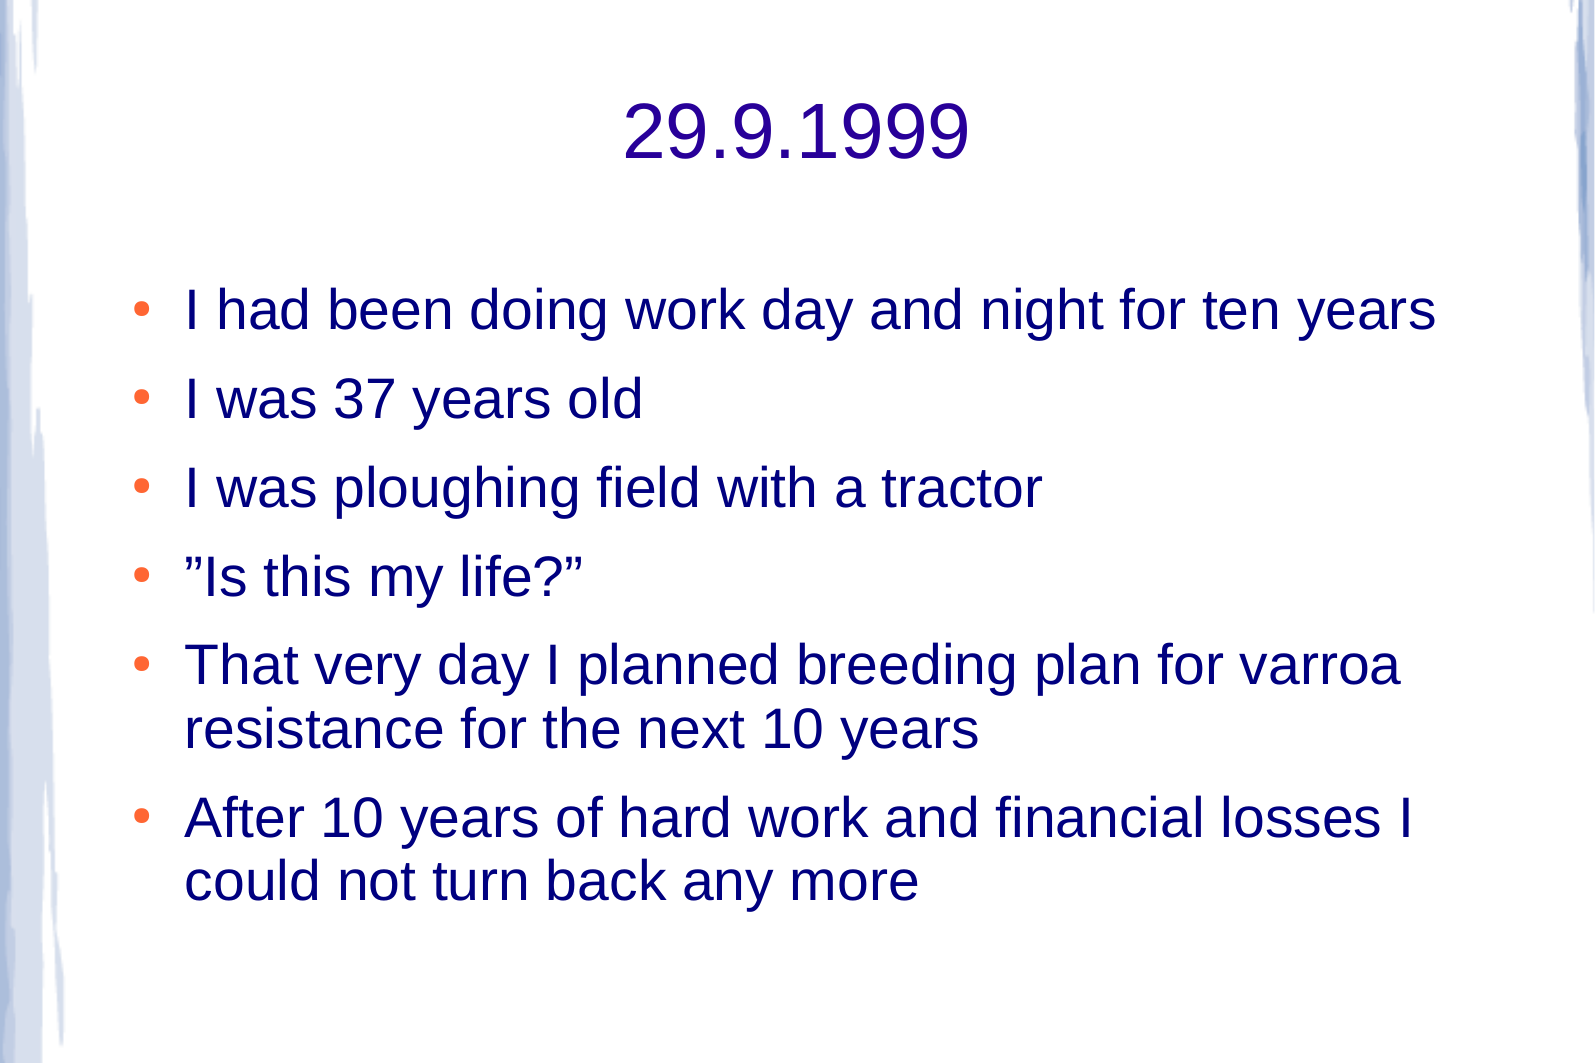

# 29.9.1999
I had been doing work day and night for ten years
I was 37 years old
I was ploughing field with a tractor
”Is this my life?”
That very day I planned breeding plan for varroa resistance for the next 10 years
After 10 years of hard work and financial losses I could not turn back any more